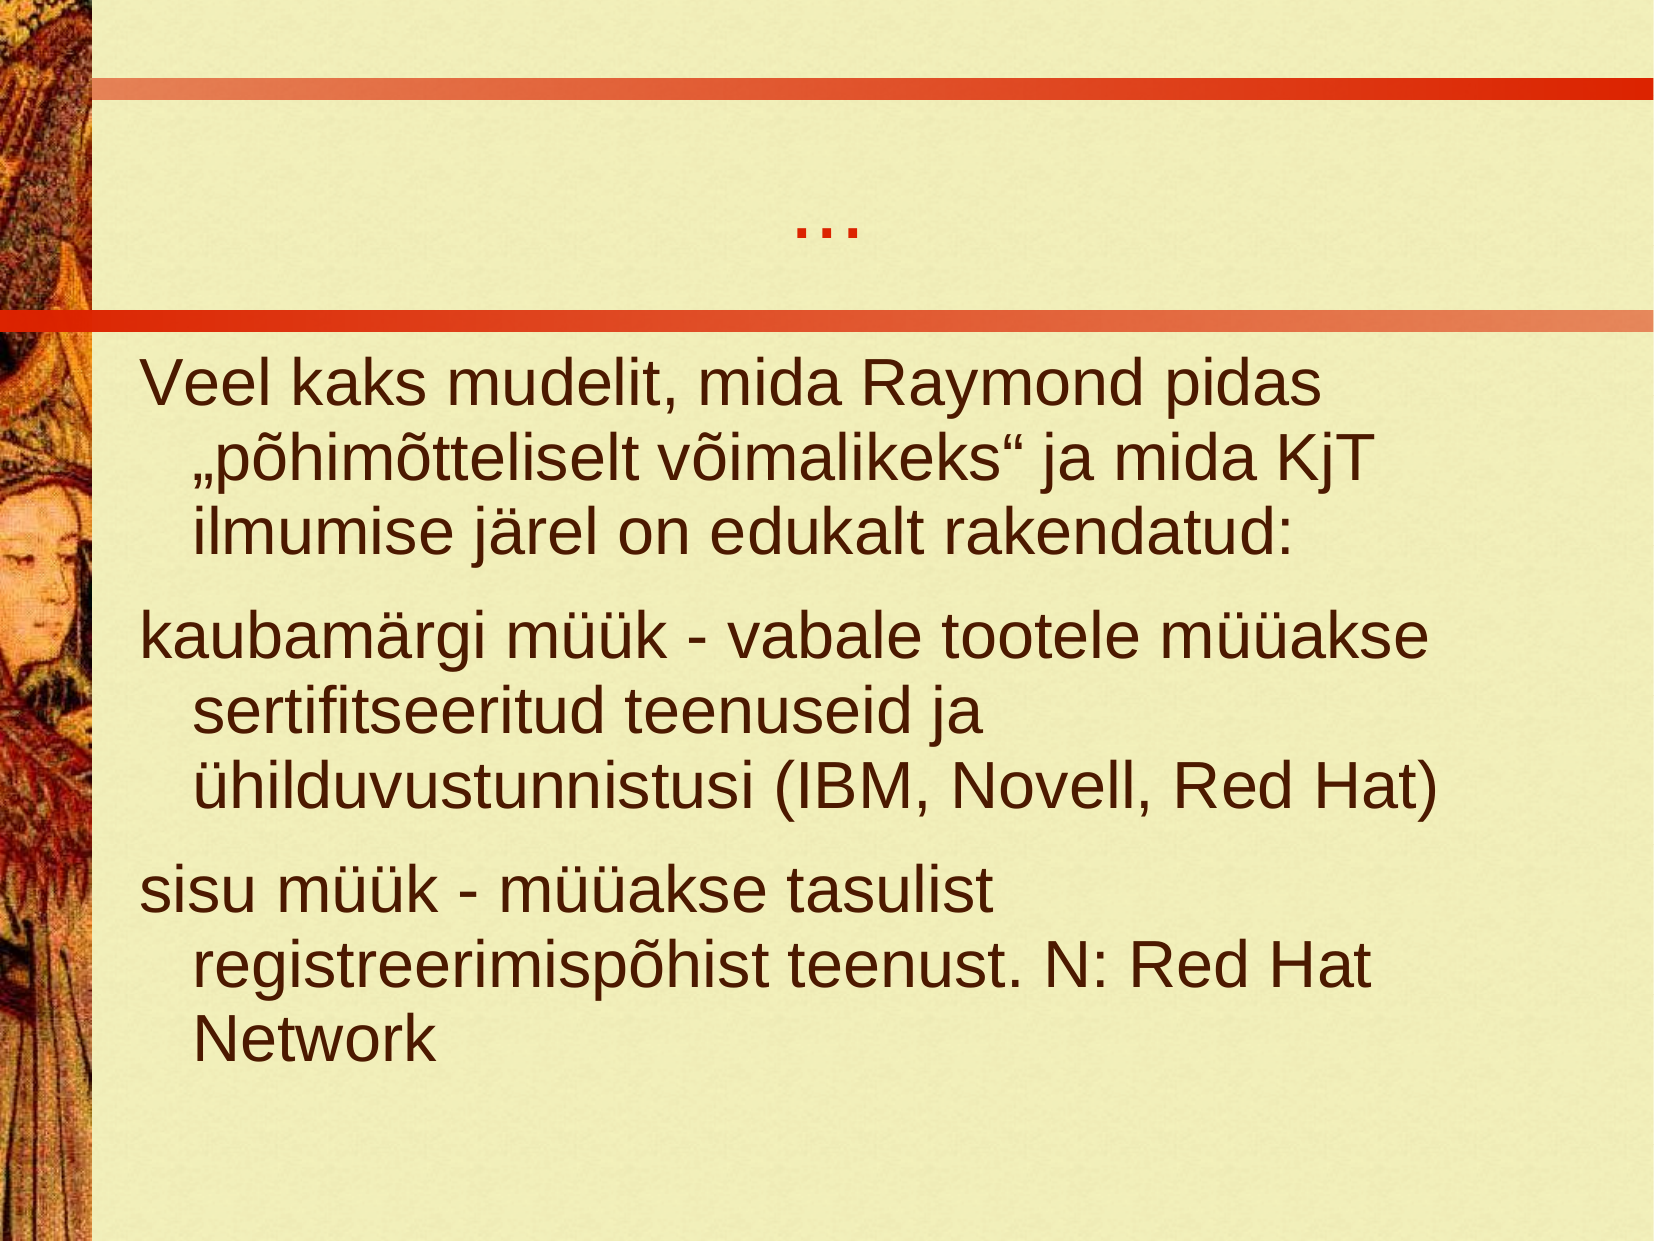

# ...
Veel kaks mudelit, mida Raymond pidas „põhimõtteliselt võimalikeks“ ja mida KjT ilmumise järel on edukalt rakendatud:
kaubamärgi müük - vabale tootele müüakse sertifitseeritud teenuseid ja ühilduvustunnistusi (IBM, Novell, Red Hat)
sisu müük - müüakse tasulist registreerimispõhist teenust. N: Red Hat Network